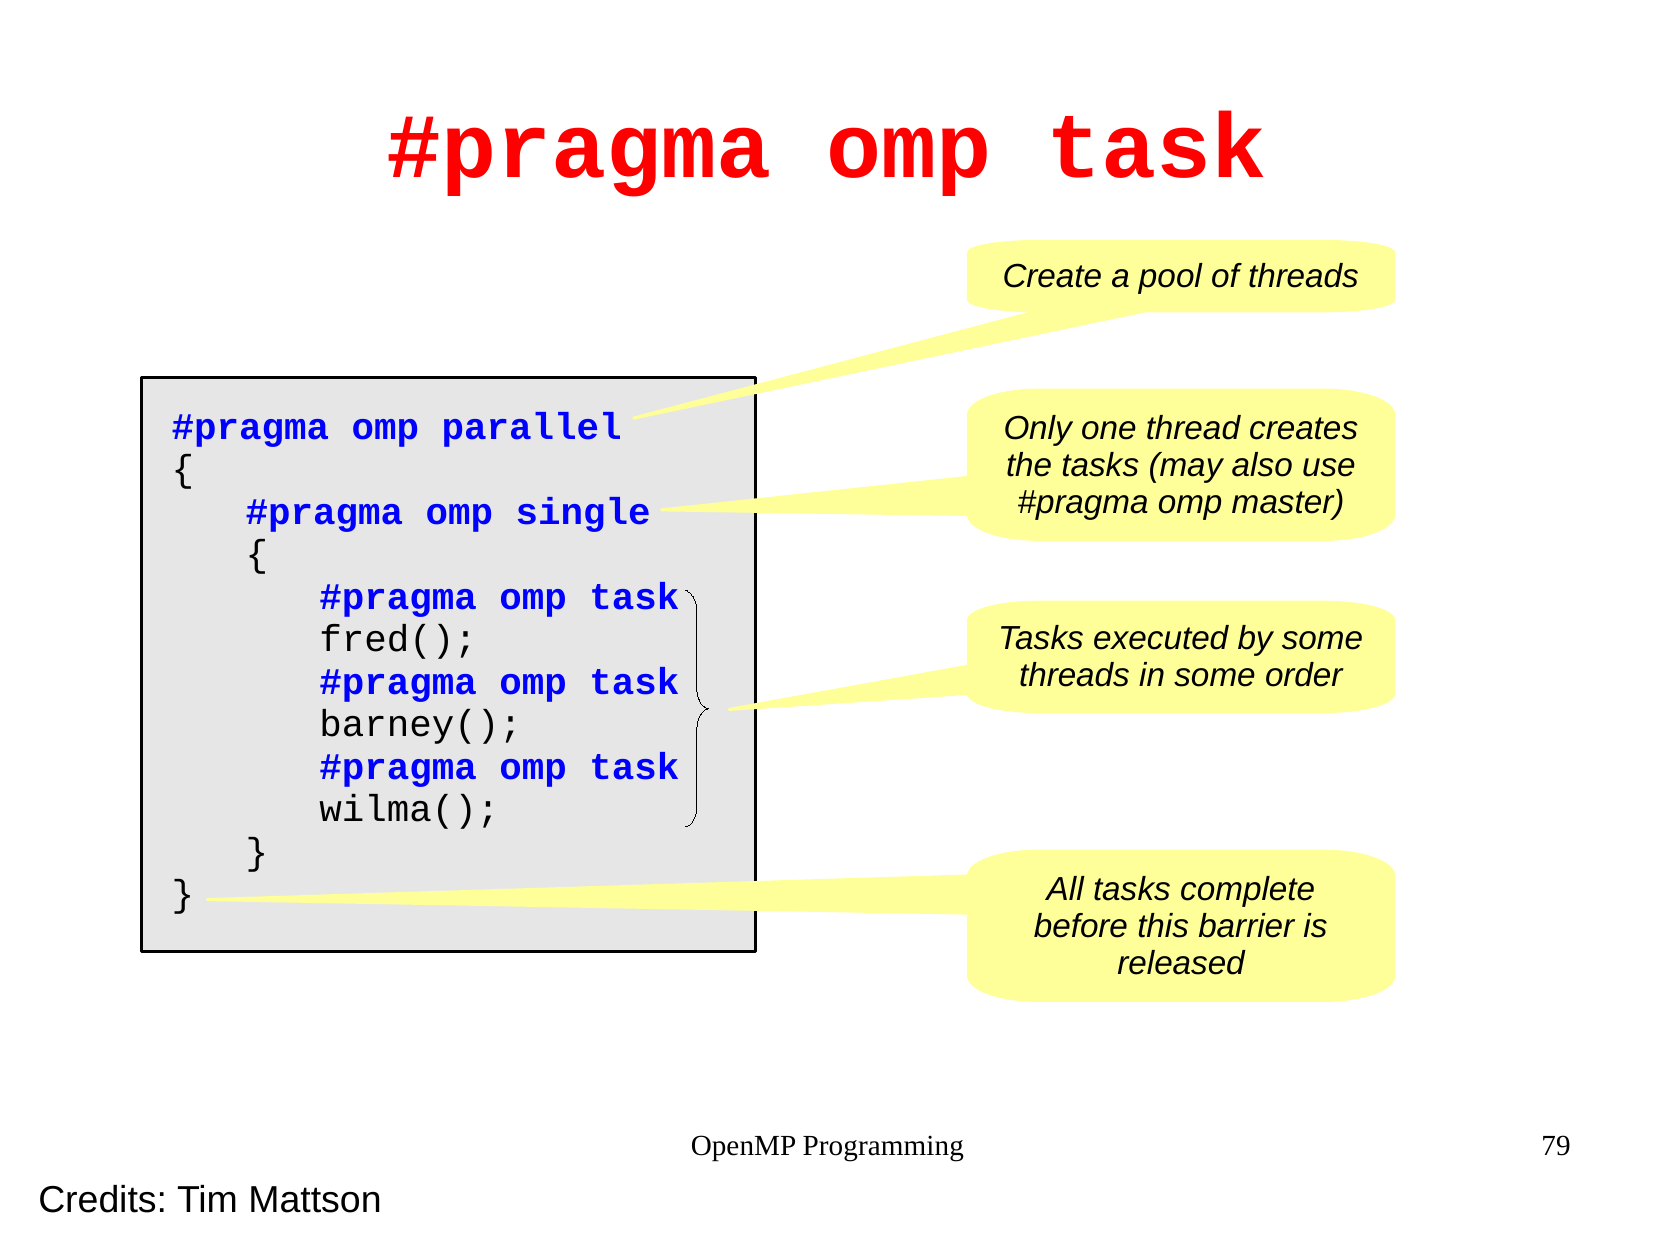

# #pragma omp task
Create a pool of threads
#pragma omp parallel
{
	#pragma omp single
	{
		#pragma omp task
		fred();
		#pragma omp task
		barney();
		#pragma omp task
		wilma();
	}
}
Only one thread creates the tasks (may also use #pragma omp master)
Tasks executed by some threads in some order
All tasks complete before this barrier is released
OpenMP Programming
79
Credits: Tim Mattson